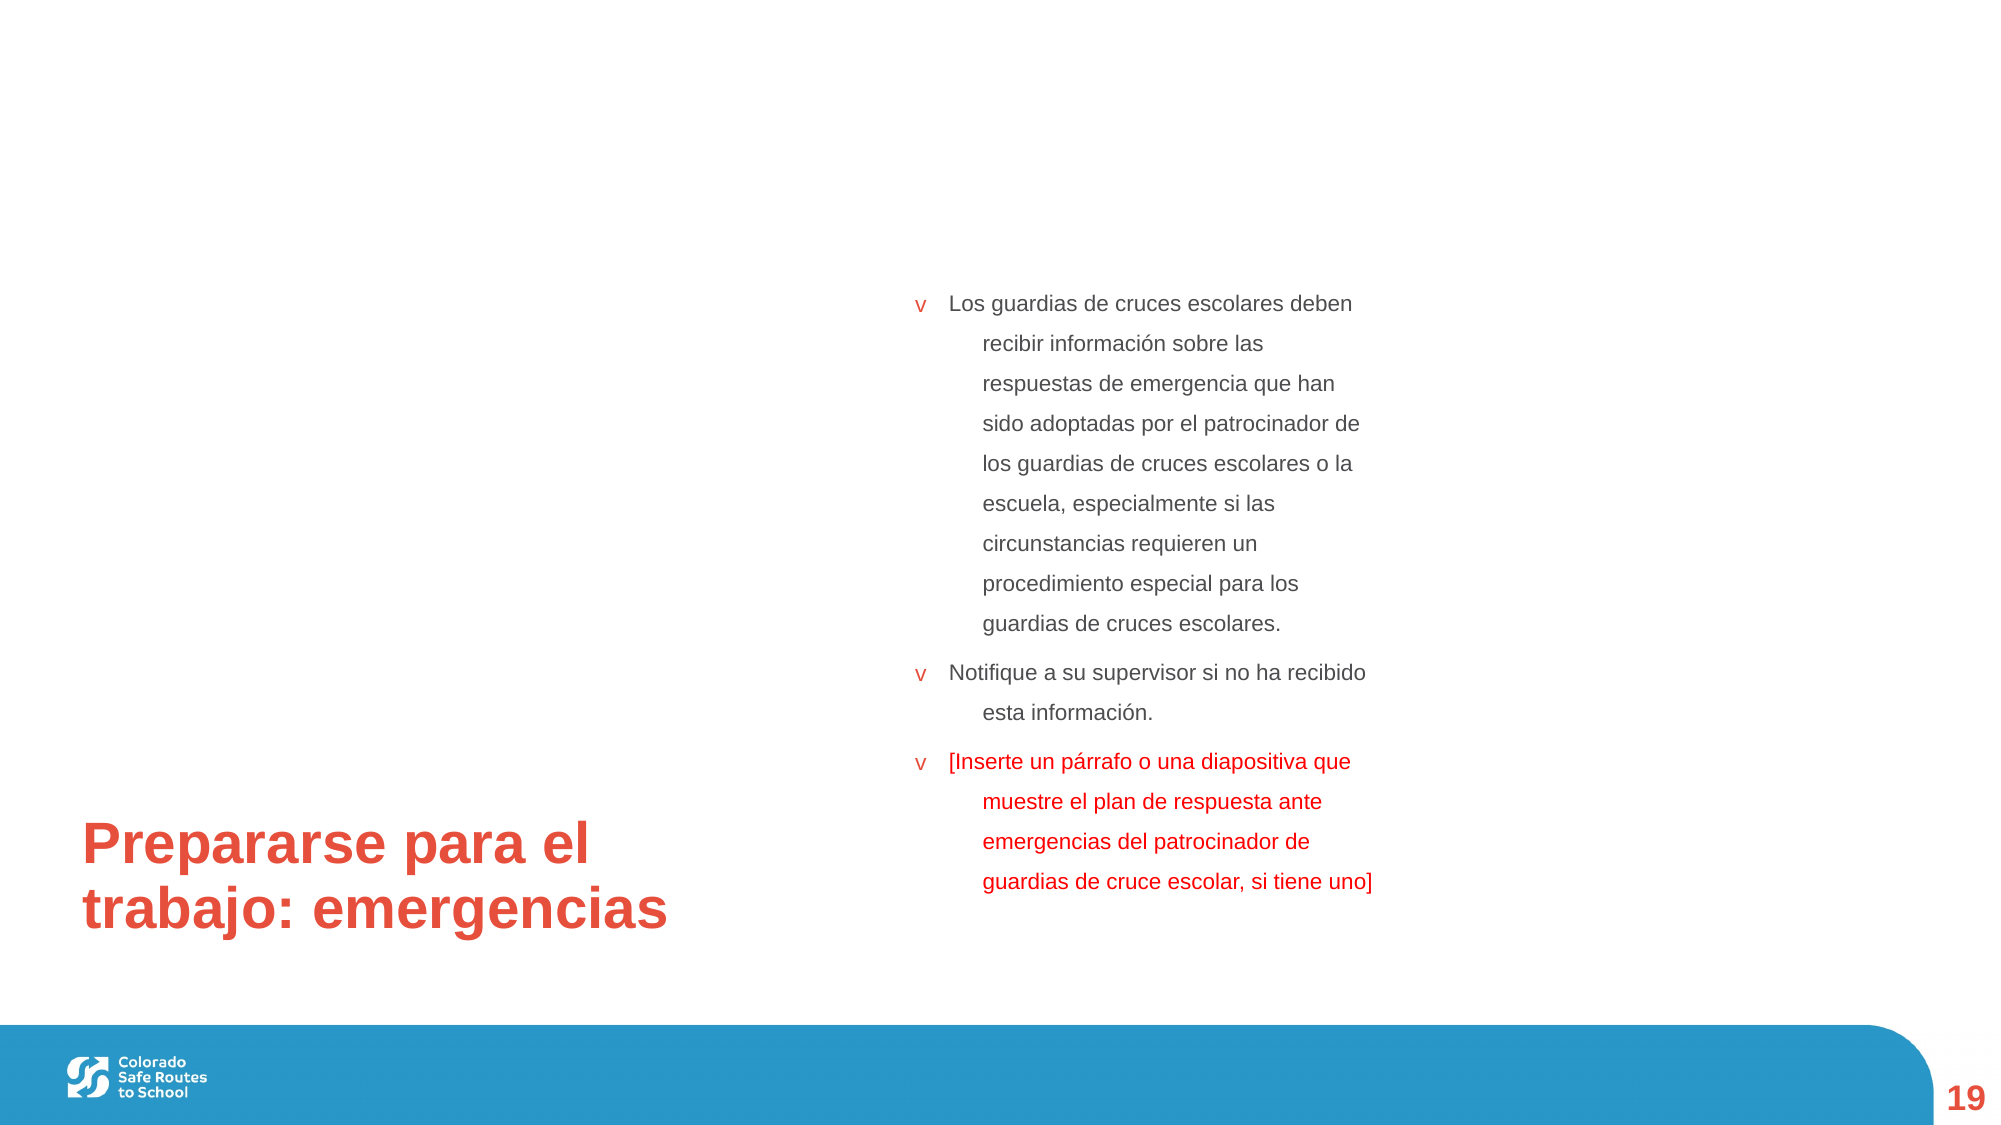

# Prepararse para el trabajo: emergencias
Los guardias de cruces escolares deben recibir información sobre las respuestas de emergencia que han sido adoptadas por el patrocinador de los guardias de cruces escolares o la escuela, especialmente si las circunstancias requieren un procedimiento especial para los guardias de cruces escolares.
Notifique a su supervisor si no ha recibido esta información.
[Inserte un párrafo o una diapositiva que muestre el plan de respuesta ante emergencias del patrocinador de guardias de cruce escolar, si tiene uno]
19